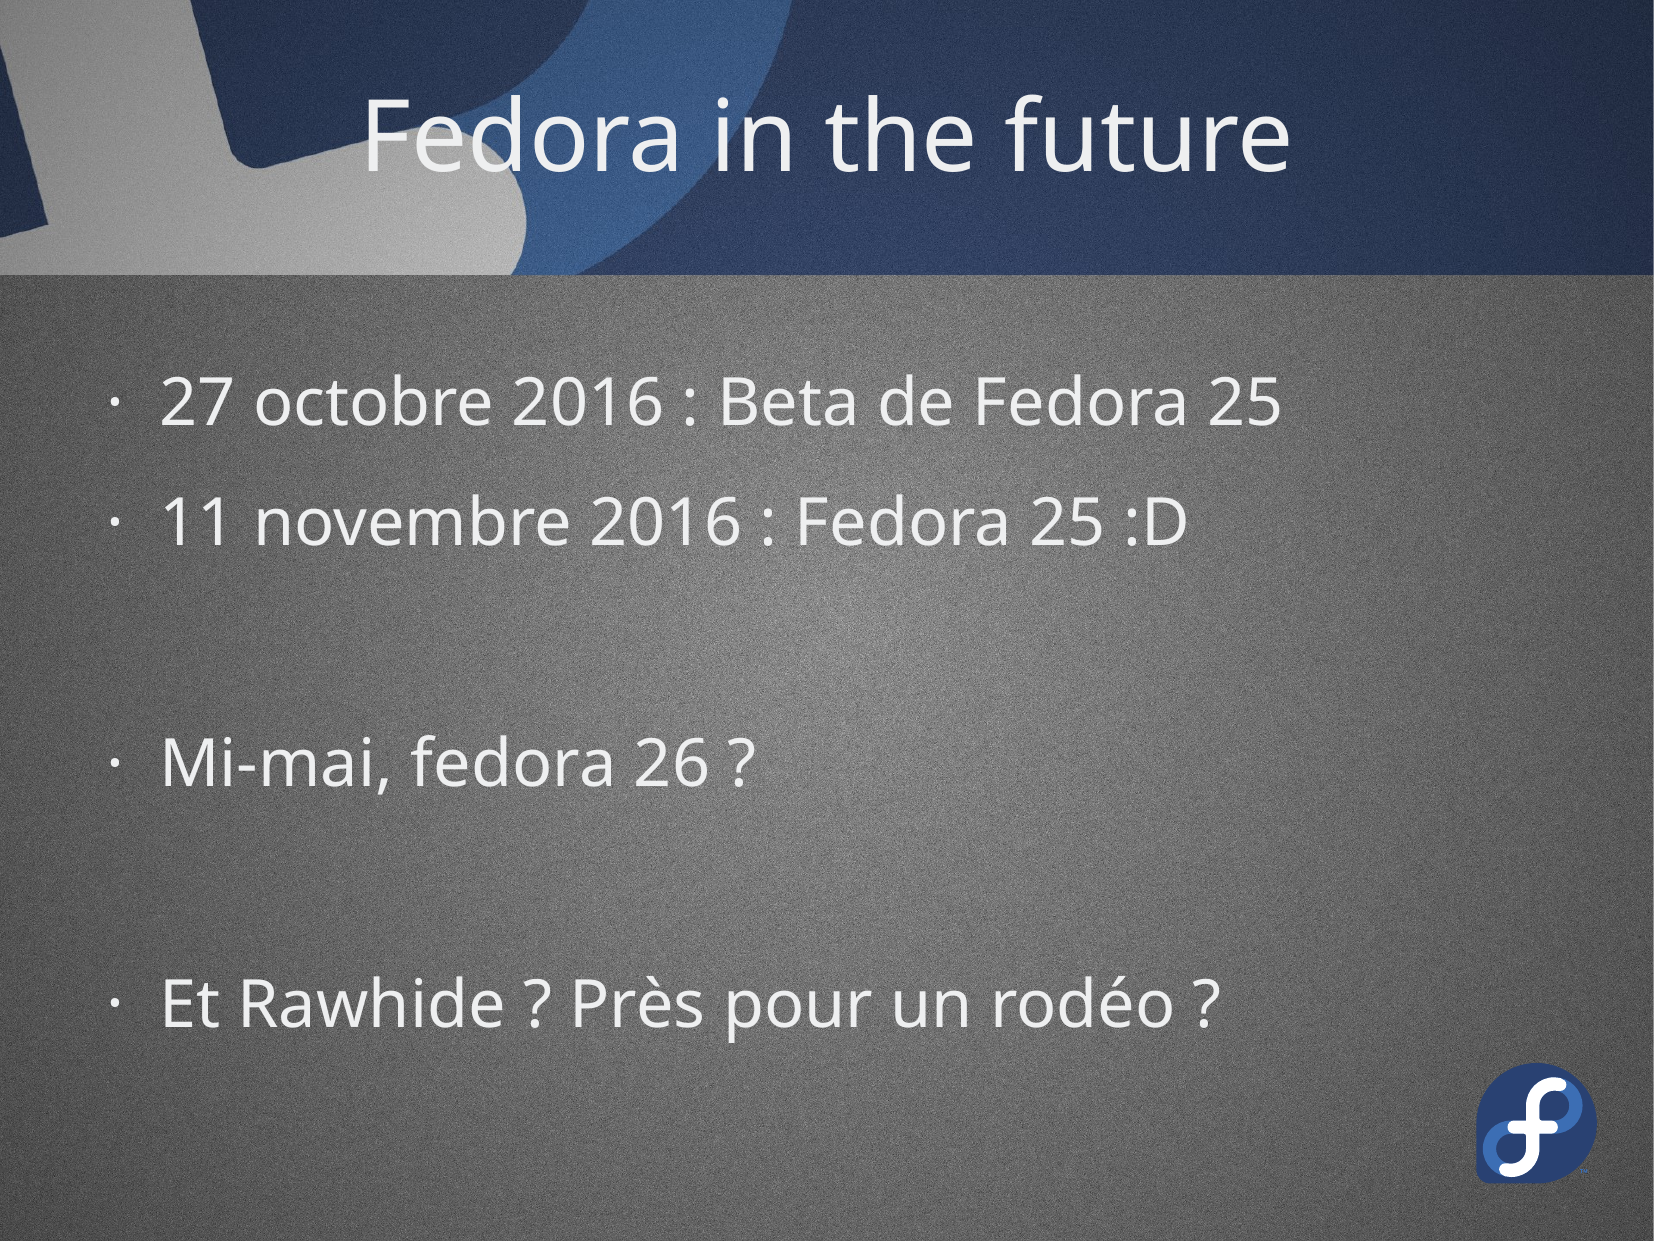

# Fedora in the future
27 octobre 2016 : Beta de Fedora 25
11 novembre 2016 : Fedora 25 :D
Mi-mai, fedora 26 ?
Et Rawhide ? Près pour un rodéo ?